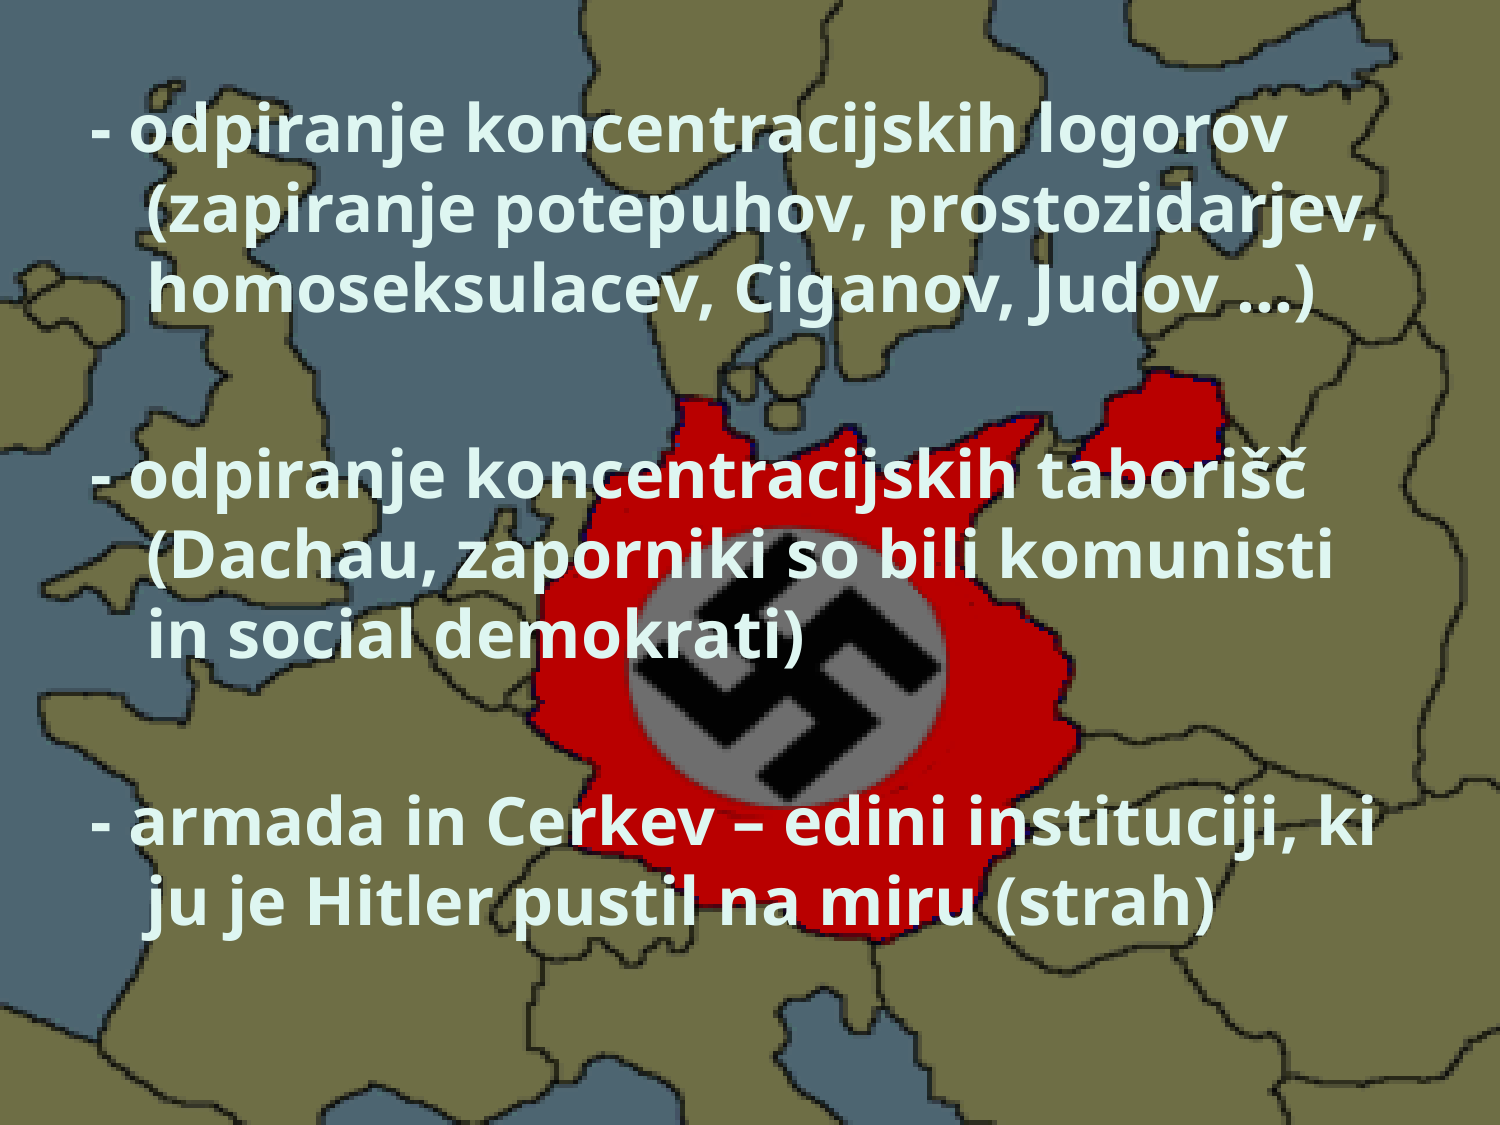

# - odpiranje koncentracijskih logorov (zapiranje potepuhov, prostozidarjev, homoseksulacev, Ciganov, Judov …)
- odpiranje koncentracijskih taborišč (Dachau, zaporniki so bili komunisti in social demokrati)
- armada in Cerkev – edini instituciji, ki ju je Hitler pustil na miru (strah)